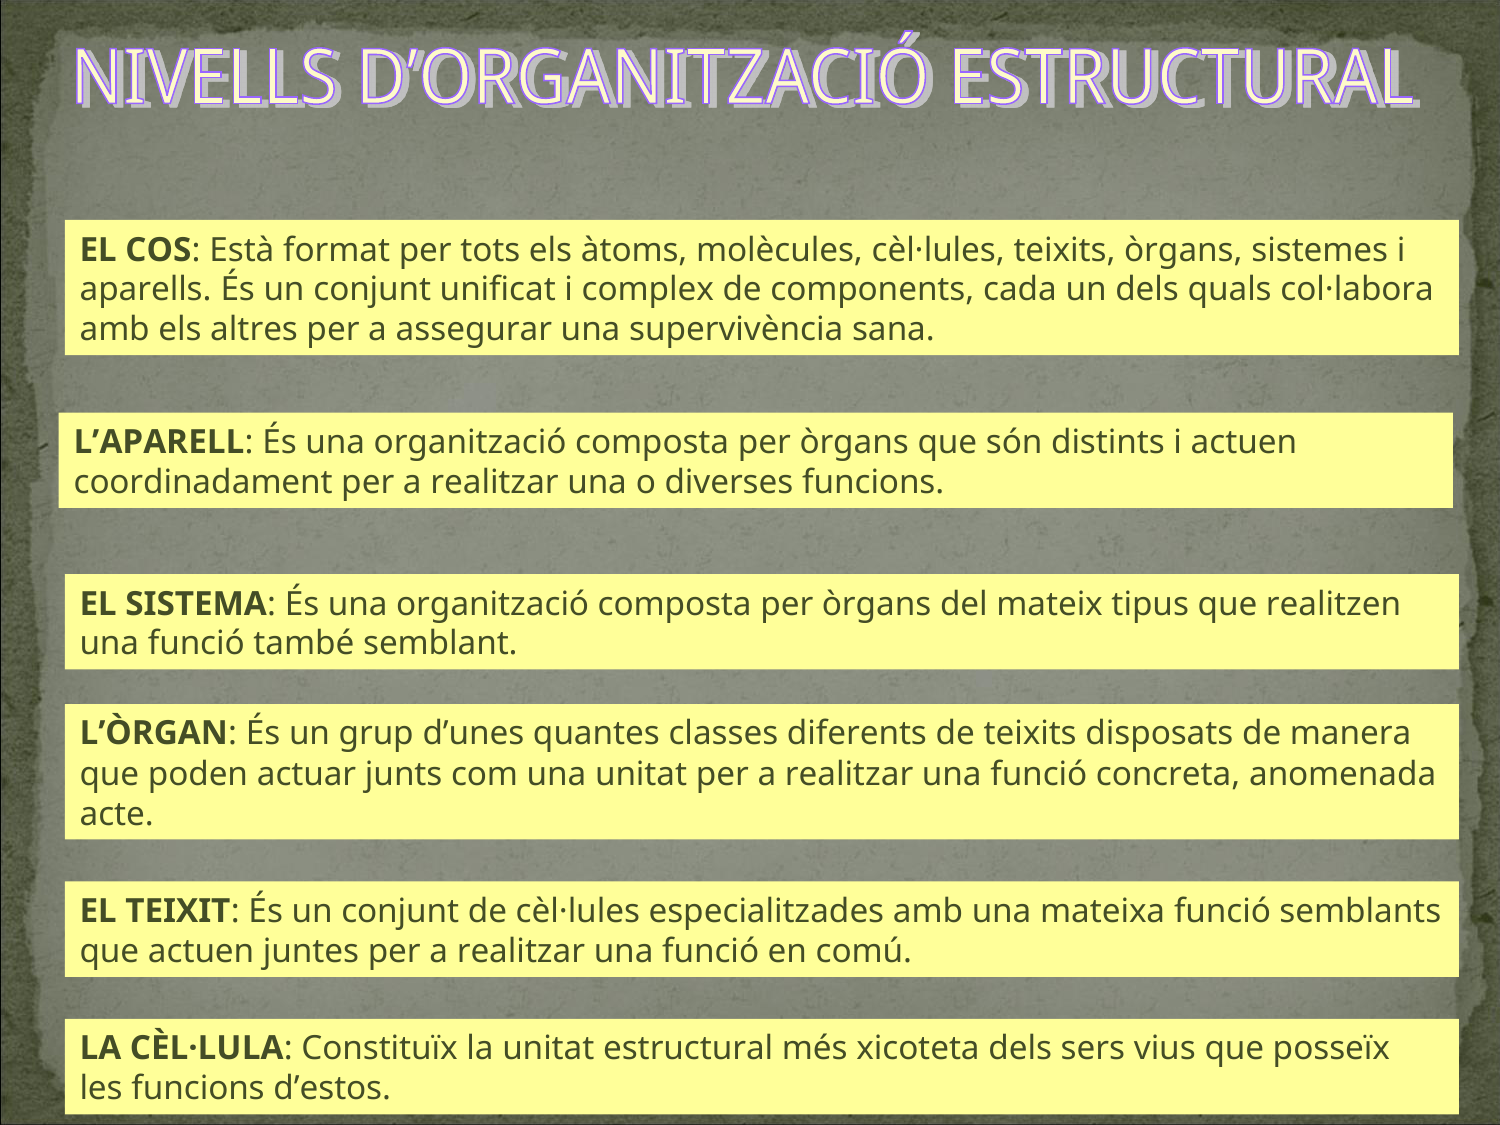

NIVELLS D’ORGANITZACIÓ ESTRUCTURAL
EL COS: Està format per tots els àtoms, molècules, cèl·lules, teixits, òrgans, sistemes i aparells. És un conjunt unificat i complex de components, cada un dels quals col·labora amb els altres per a assegurar una supervivència sana.
L’APARELL: És una organització composta per òrgans que són distints i actuen coordinadament per a realitzar una o diverses funcions.
EL SISTEMA: És una organització composta per òrgans del mateix tipus que realitzen una funció també semblant.
L’ÒRGAN: És un grup d’unes quantes classes diferents de teixits disposats de manera que poden actuar junts com una unitat per a realitzar una funció concreta, anomenada acte.
EL TEIXIT: És un conjunt de cèl·lules especialitzades amb una mateixa funció semblants que actuen juntes per a realitzar una funció en comú.
LA CÈL·LULA: Constituïx la unitat estructural més xicoteta dels sers vius que posseïx les funcions d’estos.